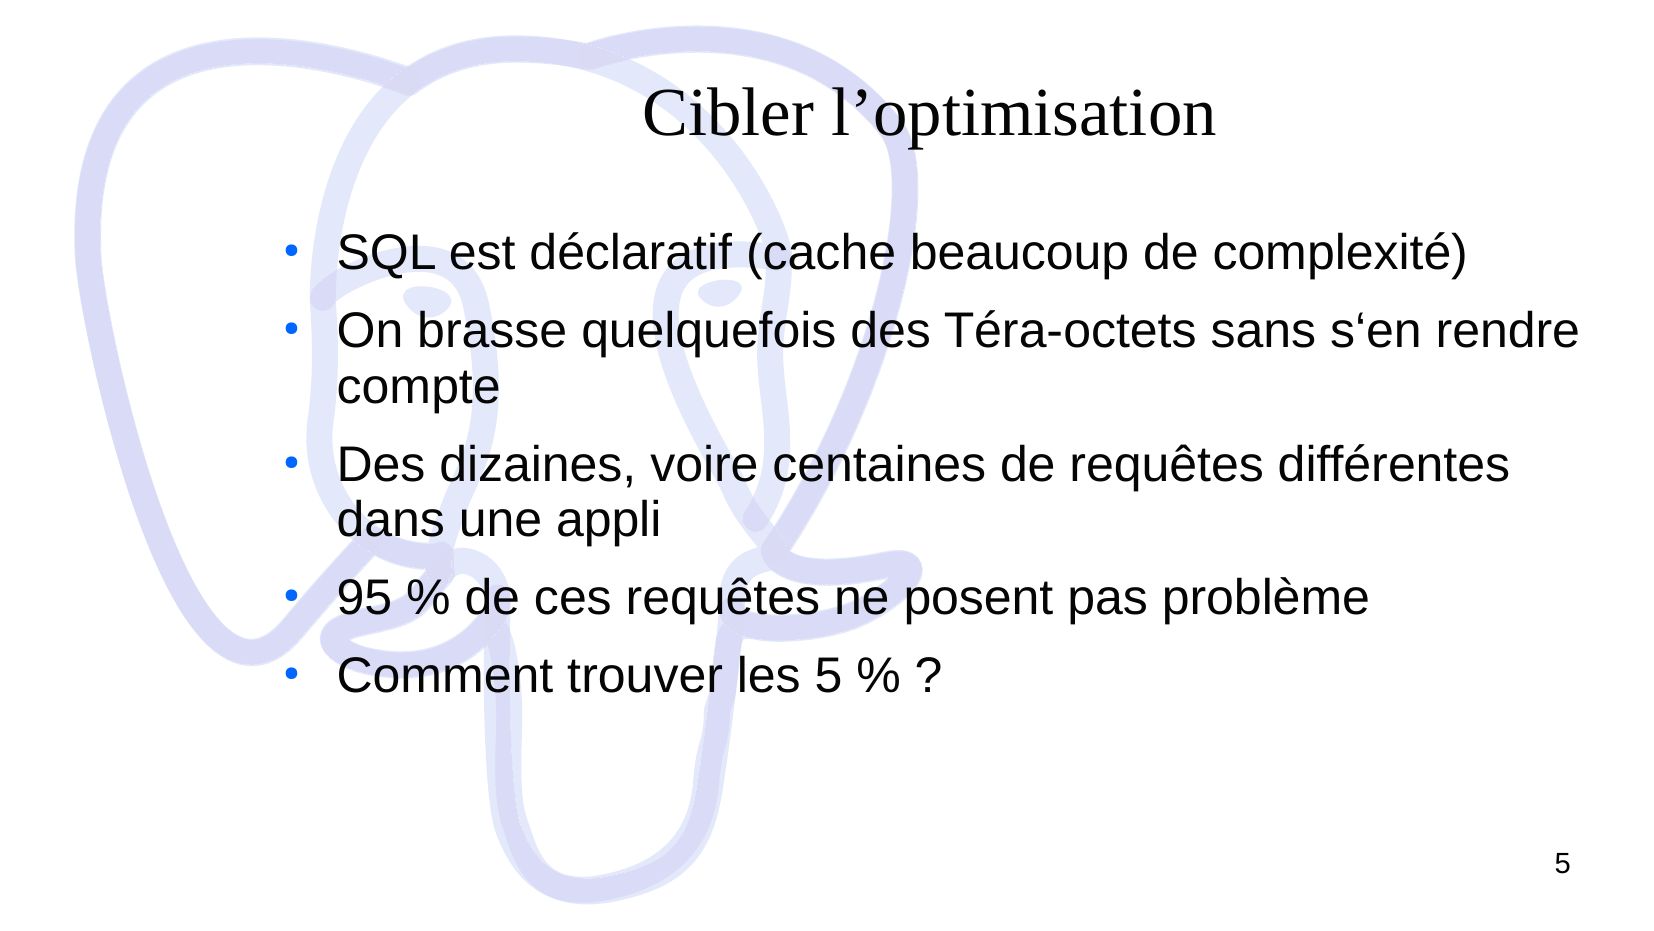

# Cibler l’optimisation
SQL est déclaratif (cache beaucoup de complexité)
On brasse quelquefois des Téra-octets sans s‘en rendre compte
Des dizaines, voire centaines de requêtes différentes dans une appli
95 % de ces requêtes ne posent pas problème
Comment trouver les 5 % ?
5